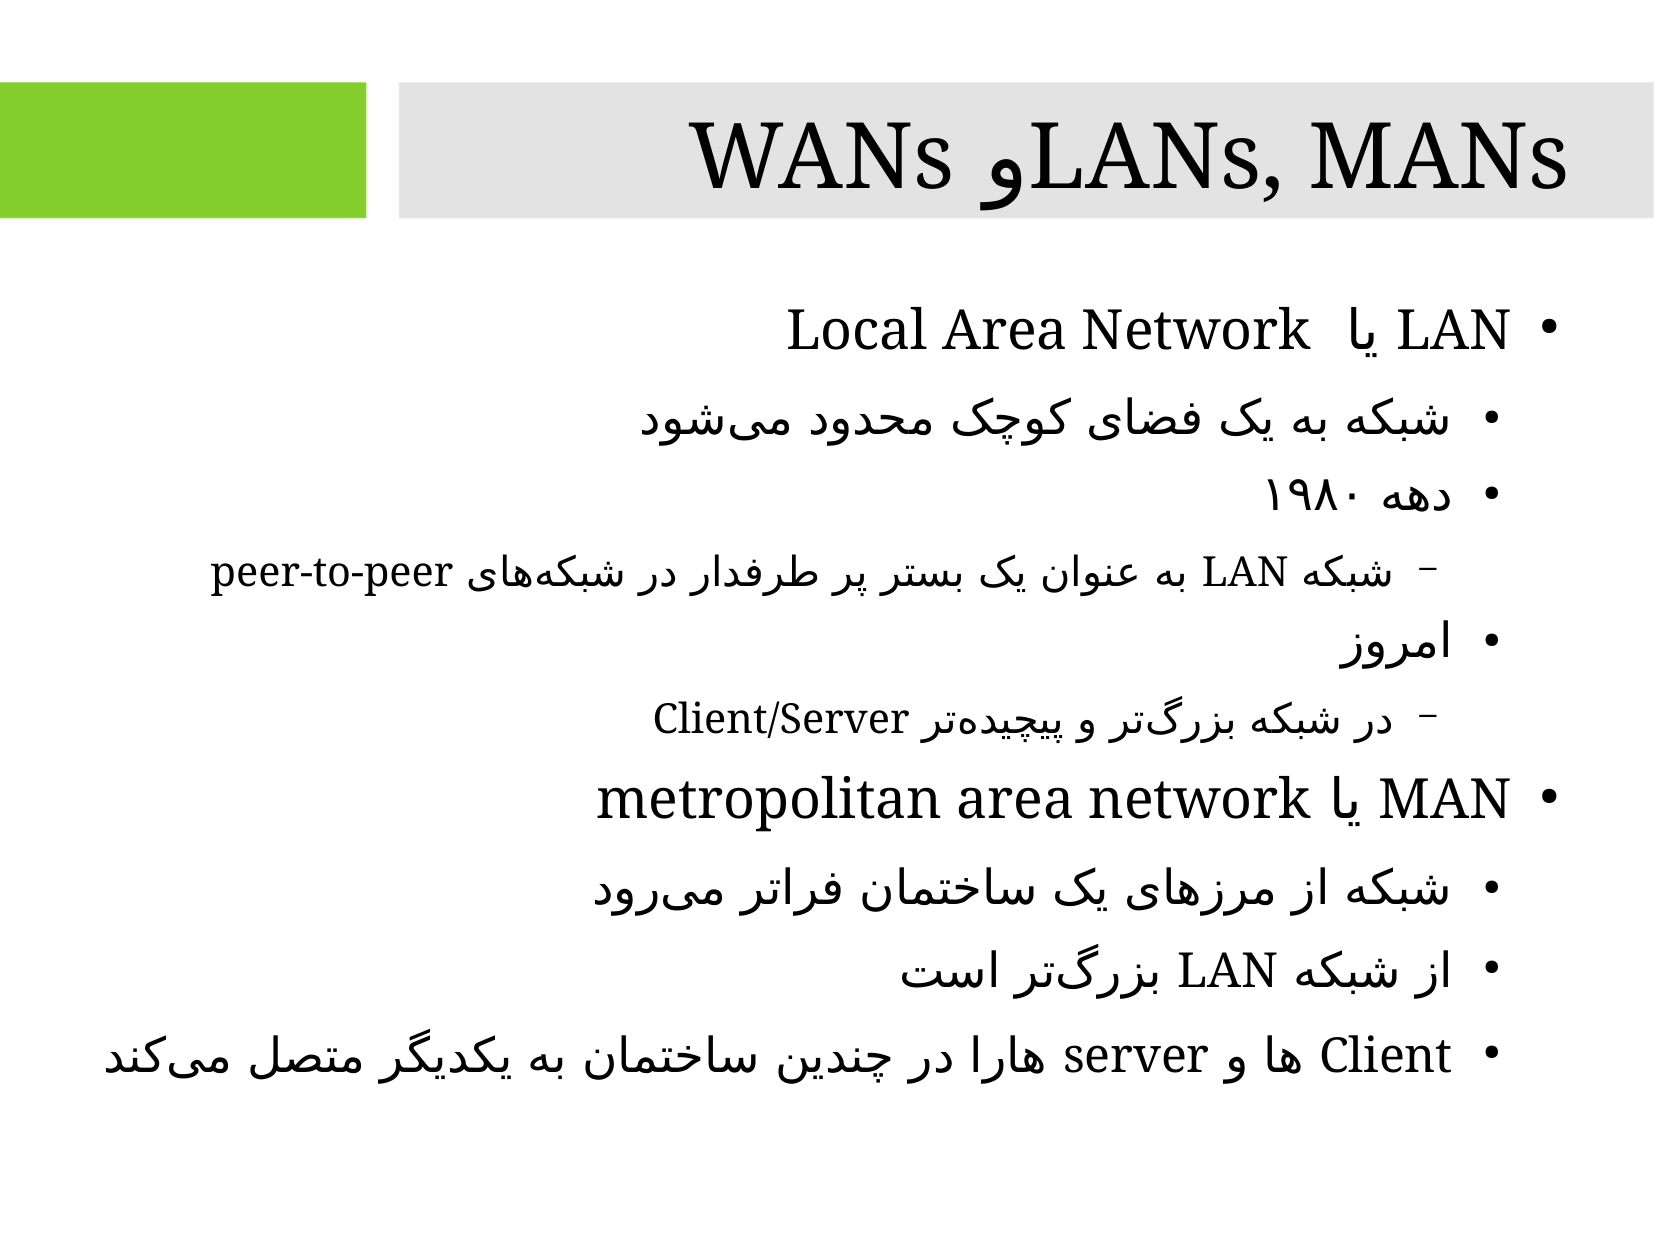

# LANs, MANsو WANs
LAN یا Local Area Network
شبکه به یک فضای کوچک محدود می‌شود
دهه ۱۹۸۰
شبکه LAN به عنوان یک بستر پر طرفدار در شبکه‌های peer-to-peer
امروز
در شبکه بزرگ‌تر و پیچیده‌تر Client/Server
MAN یا metropolitan area network
شبکه از مرزهای یک ساختمان فراتر می‌رود
از شبکه LAN بزرگ‌تر است
Client ها و server هارا در چندین ساختمان به یکدیگر متصل می‌کند